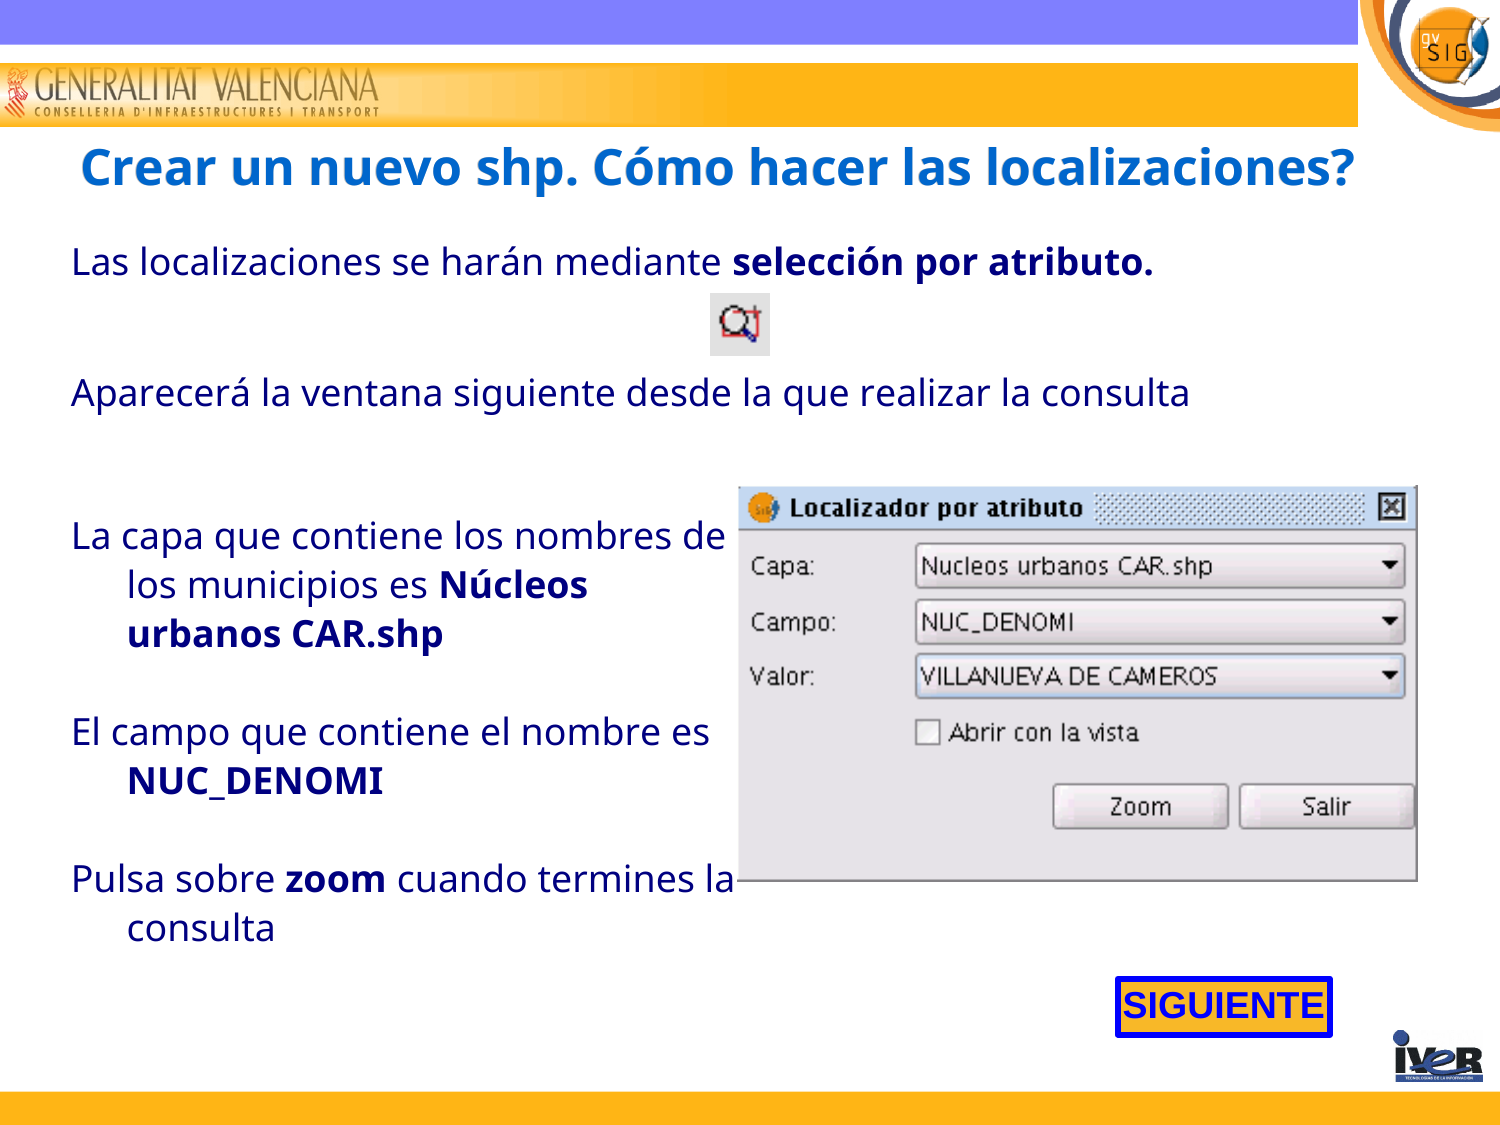

# Crear un nuevo shp. Cómo hacer las localizaciones?
Las localizaciones se harán mediante selección por atributo.
Aparecerá la ventana siguiente desde la que realizar la consulta
La capa que contiene los nombres de los municipios es Núcleos urbanos CAR.shp
El campo que contiene el nombre es NUC_DENOMI
Pulsa sobre zoom cuando termines la consulta
SIGUIENTE